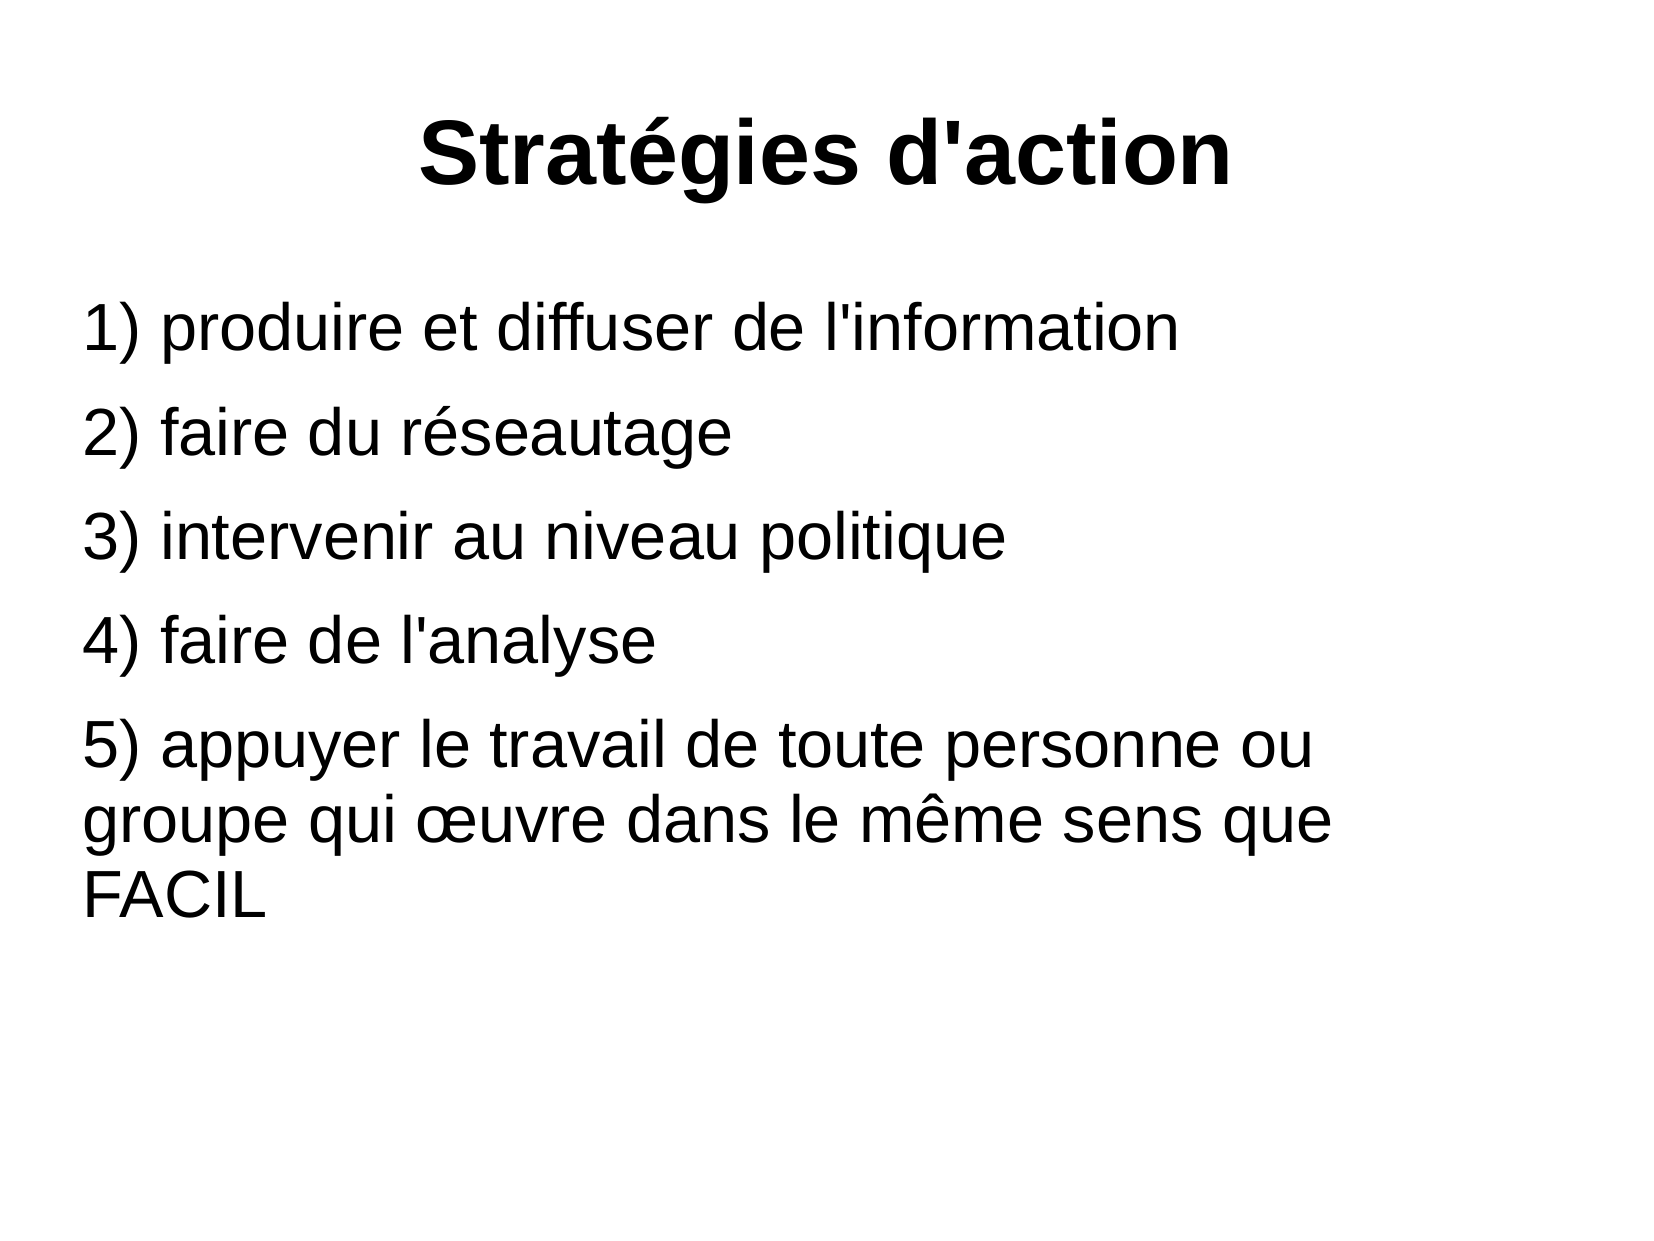

# Stratégies d'action
1) produire et diffuser de l'information
2) faire du réseautage
3) intervenir au niveau politique
4) faire de l'analyse
5) appuyer le travail de toute personne ou groupe qui œuvre dans le même sens que FACIL